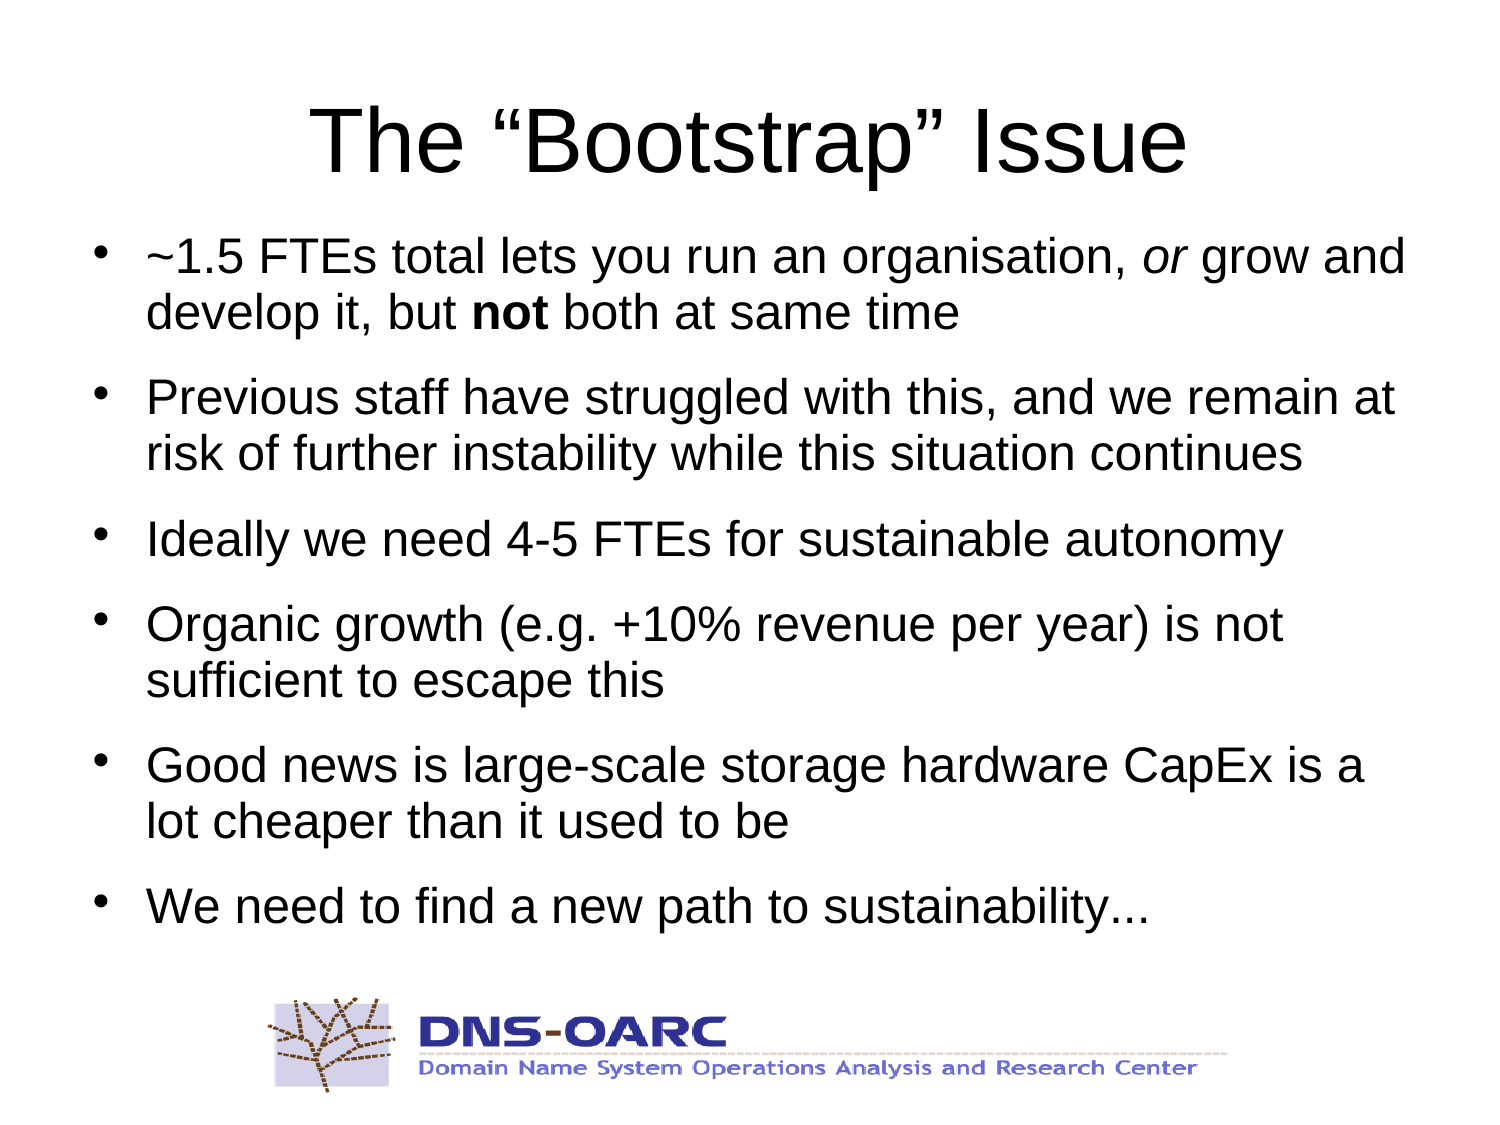

# The “Bootstrap” Issue
~1.5 FTEs total lets you run an organisation, or grow and develop it, but not both at same time
Previous staff have struggled with this, and we remain at risk of further instability while this situation continues
Ideally we need 4-5 FTEs for sustainable autonomy
Organic growth (e.g. +10% revenue per year) is not sufficient to escape this
Good news is large-scale storage hardware CapEx is a lot cheaper than it used to be
We need to find a new path to sustainability...